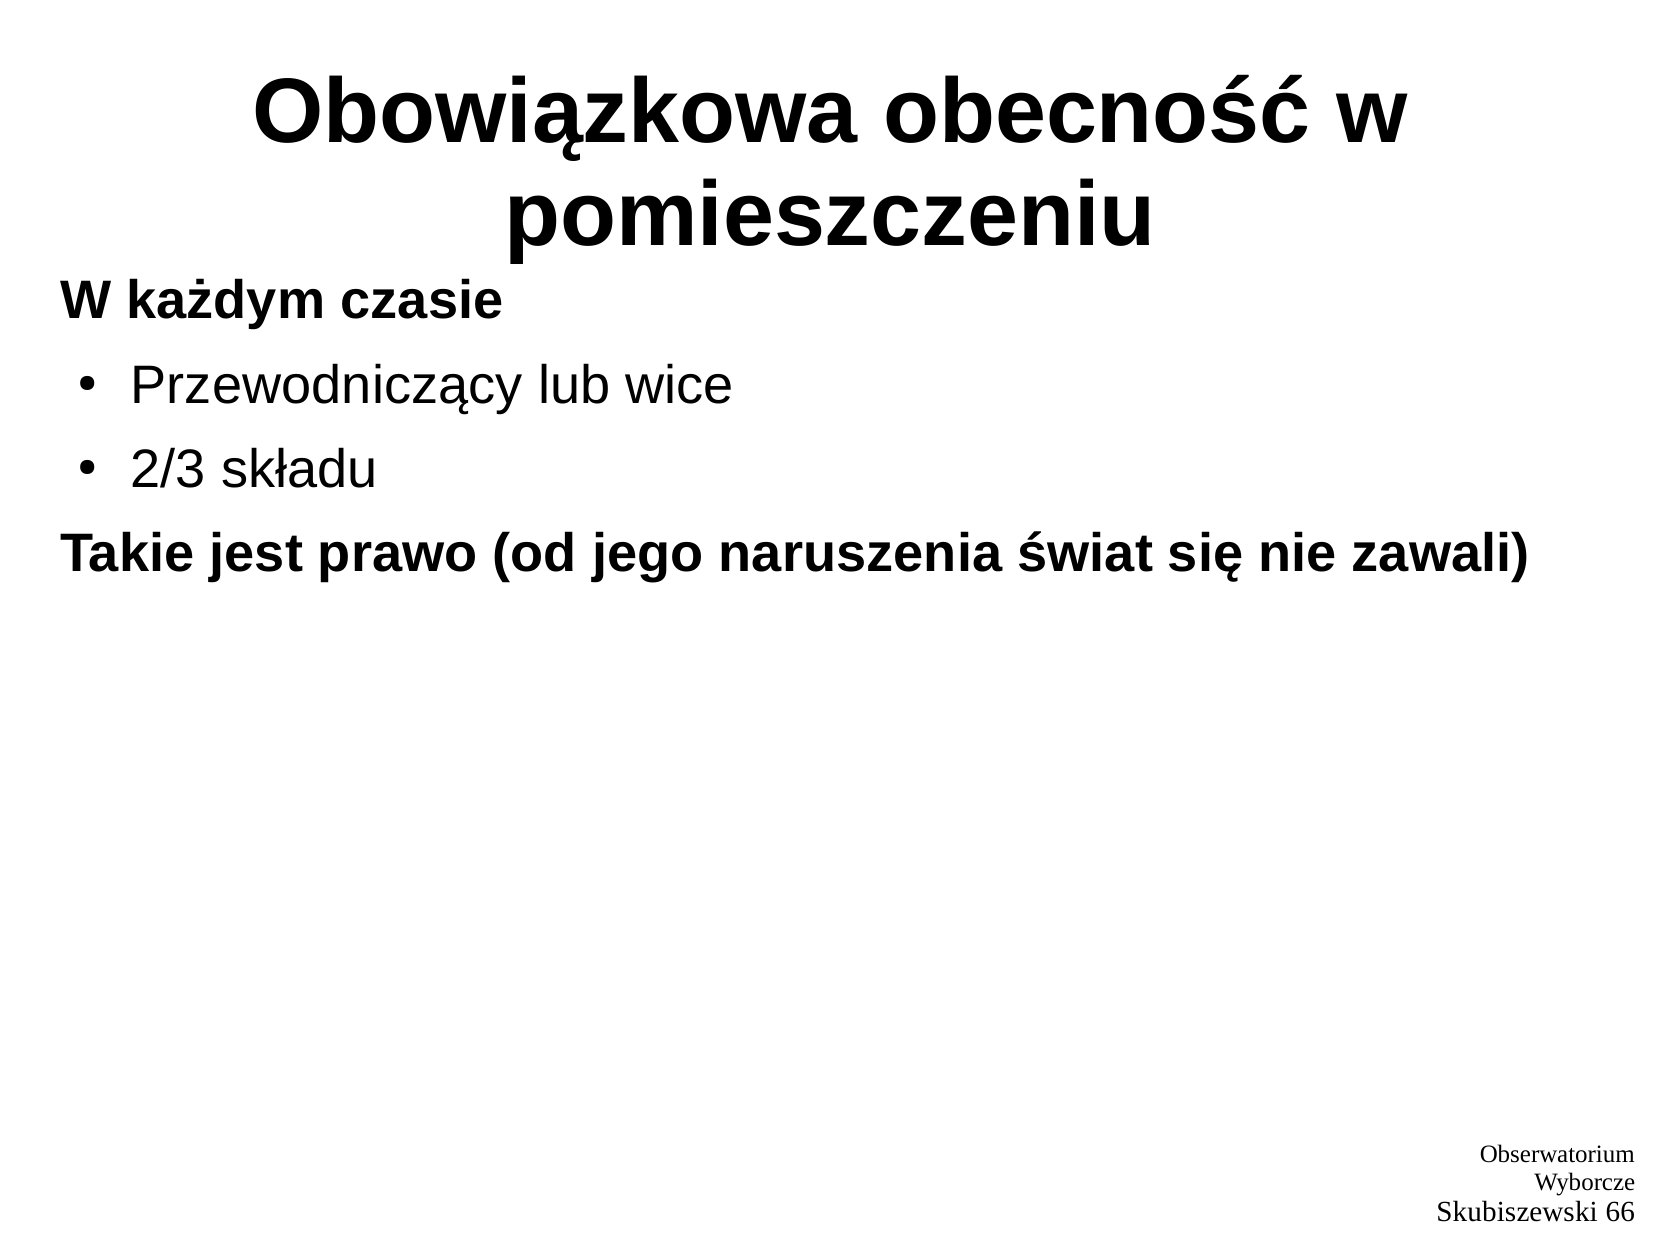

# Obowiązkowa obecność w pomieszczeniu
W każdym czasie
Przewodniczący lub wice
2/3 składu
Takie jest prawo (od jego naruszenia świat się nie zawali)
66